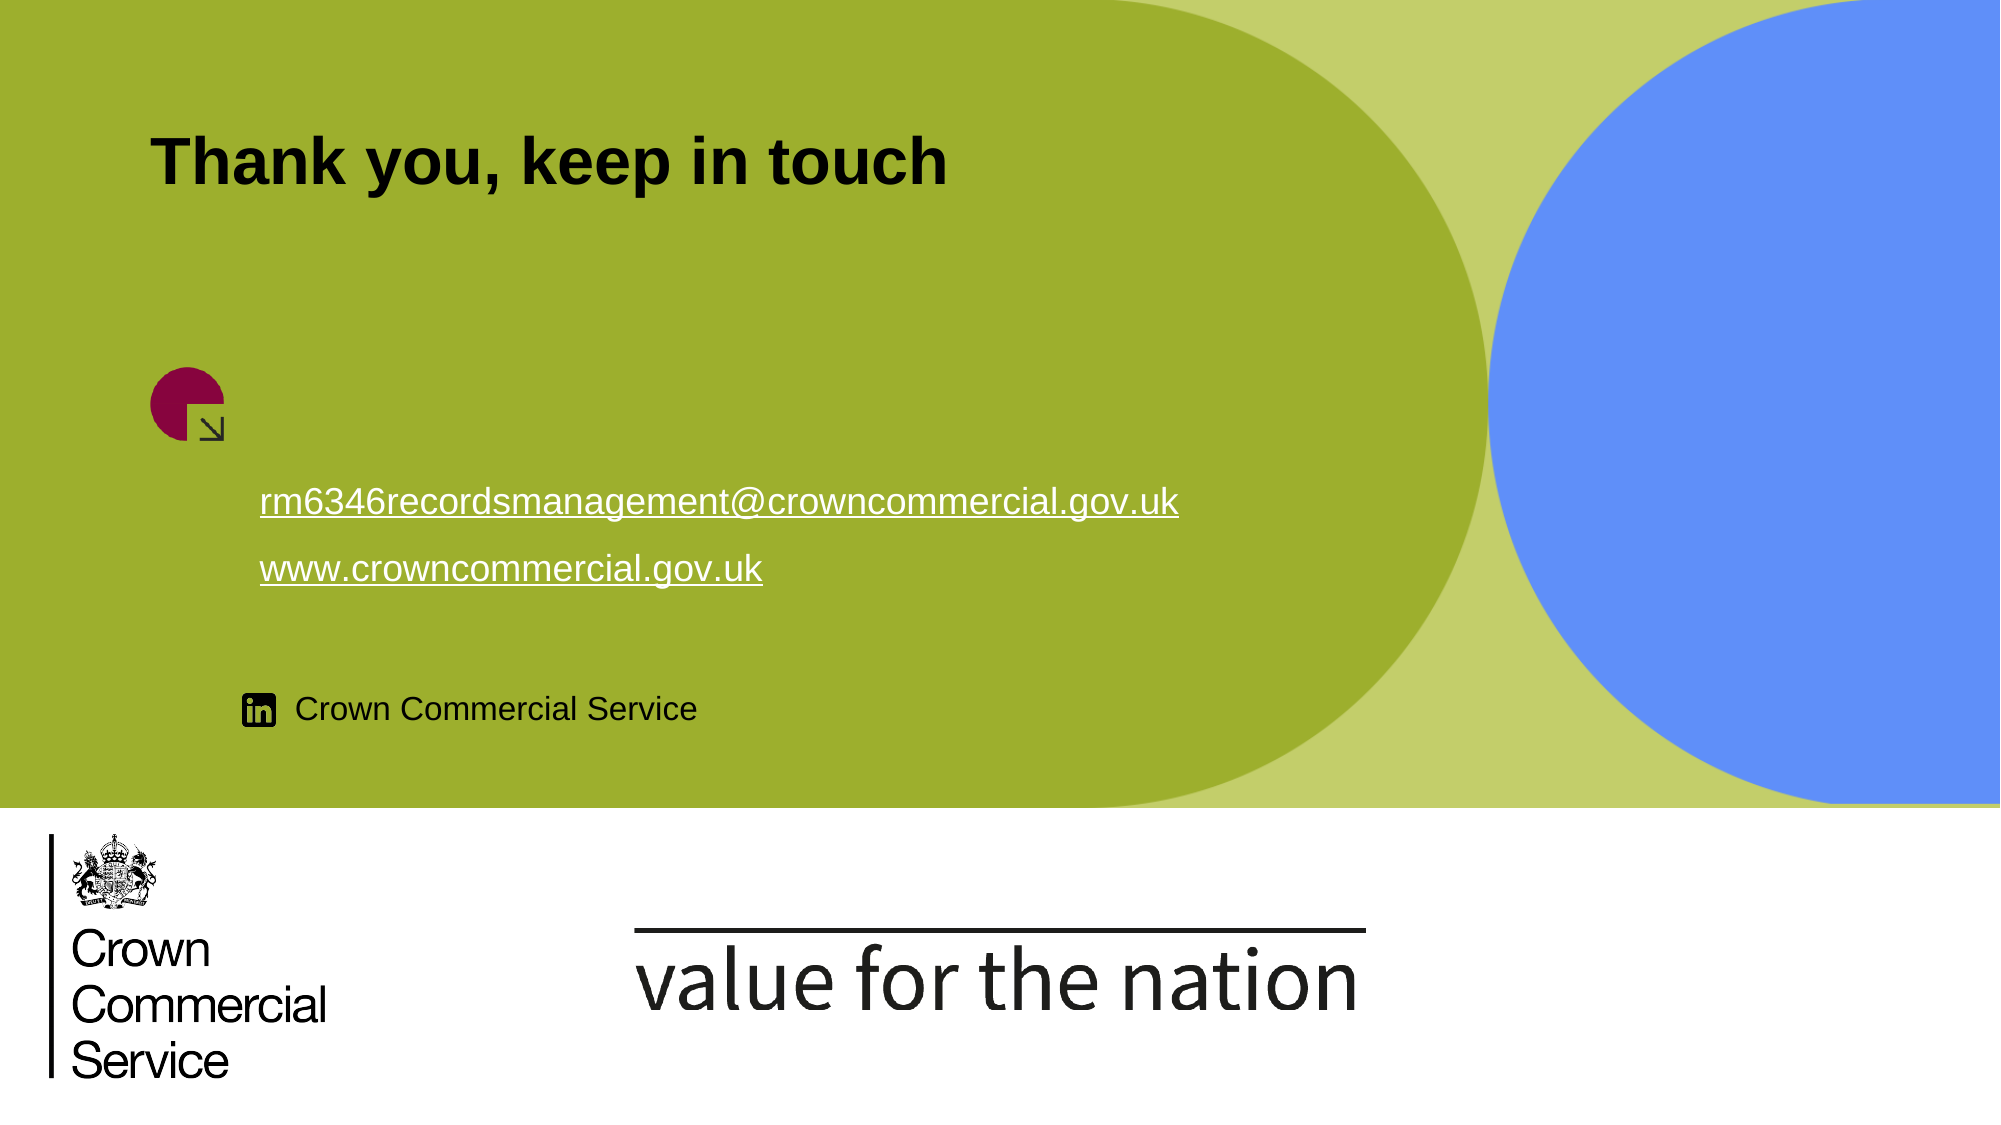

# Thank you, keep in touch
rm6346recordsmanagement@crowncommercial.gov.uk
www.crowncommercial.gov.uk